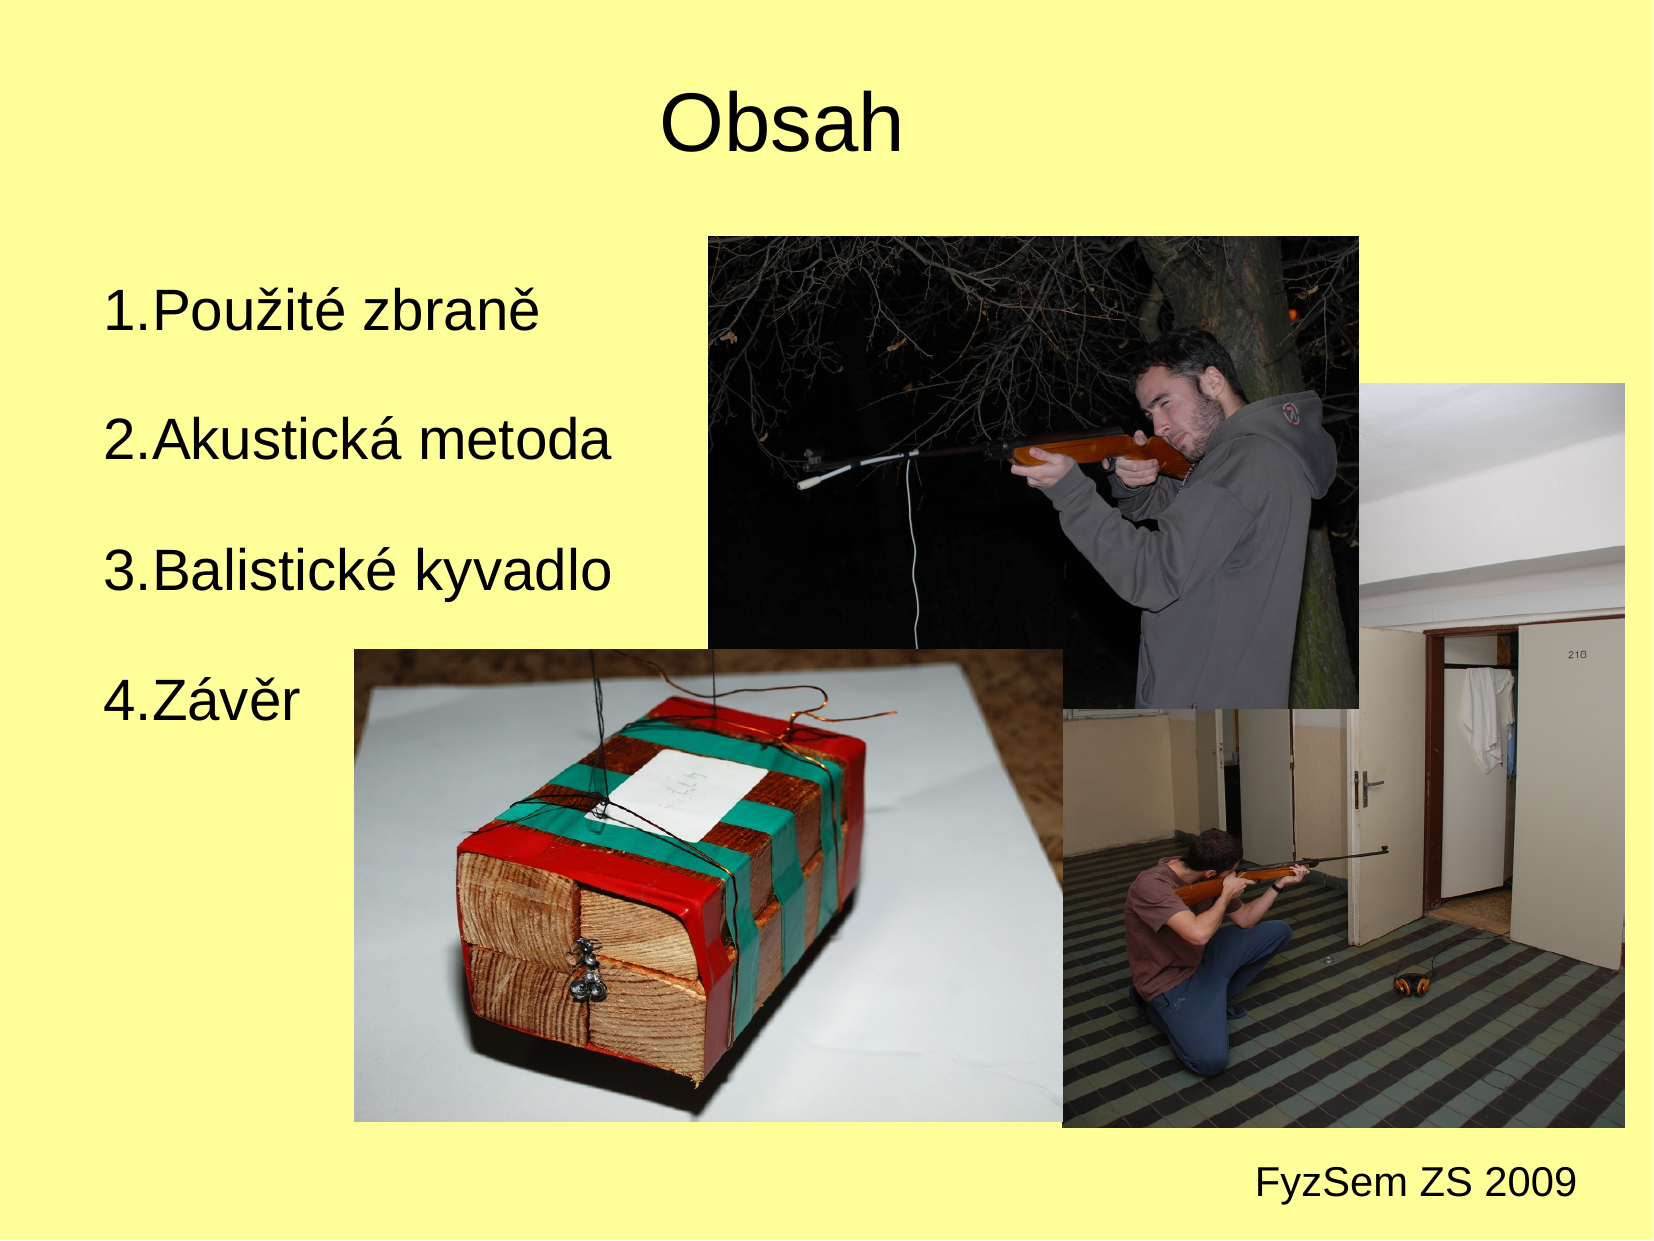

Obsah
1.Použité zbraně
2.Akustická metoda
3.Balistické kyvadlo
4.Závěr
FyzSem ZS 2009